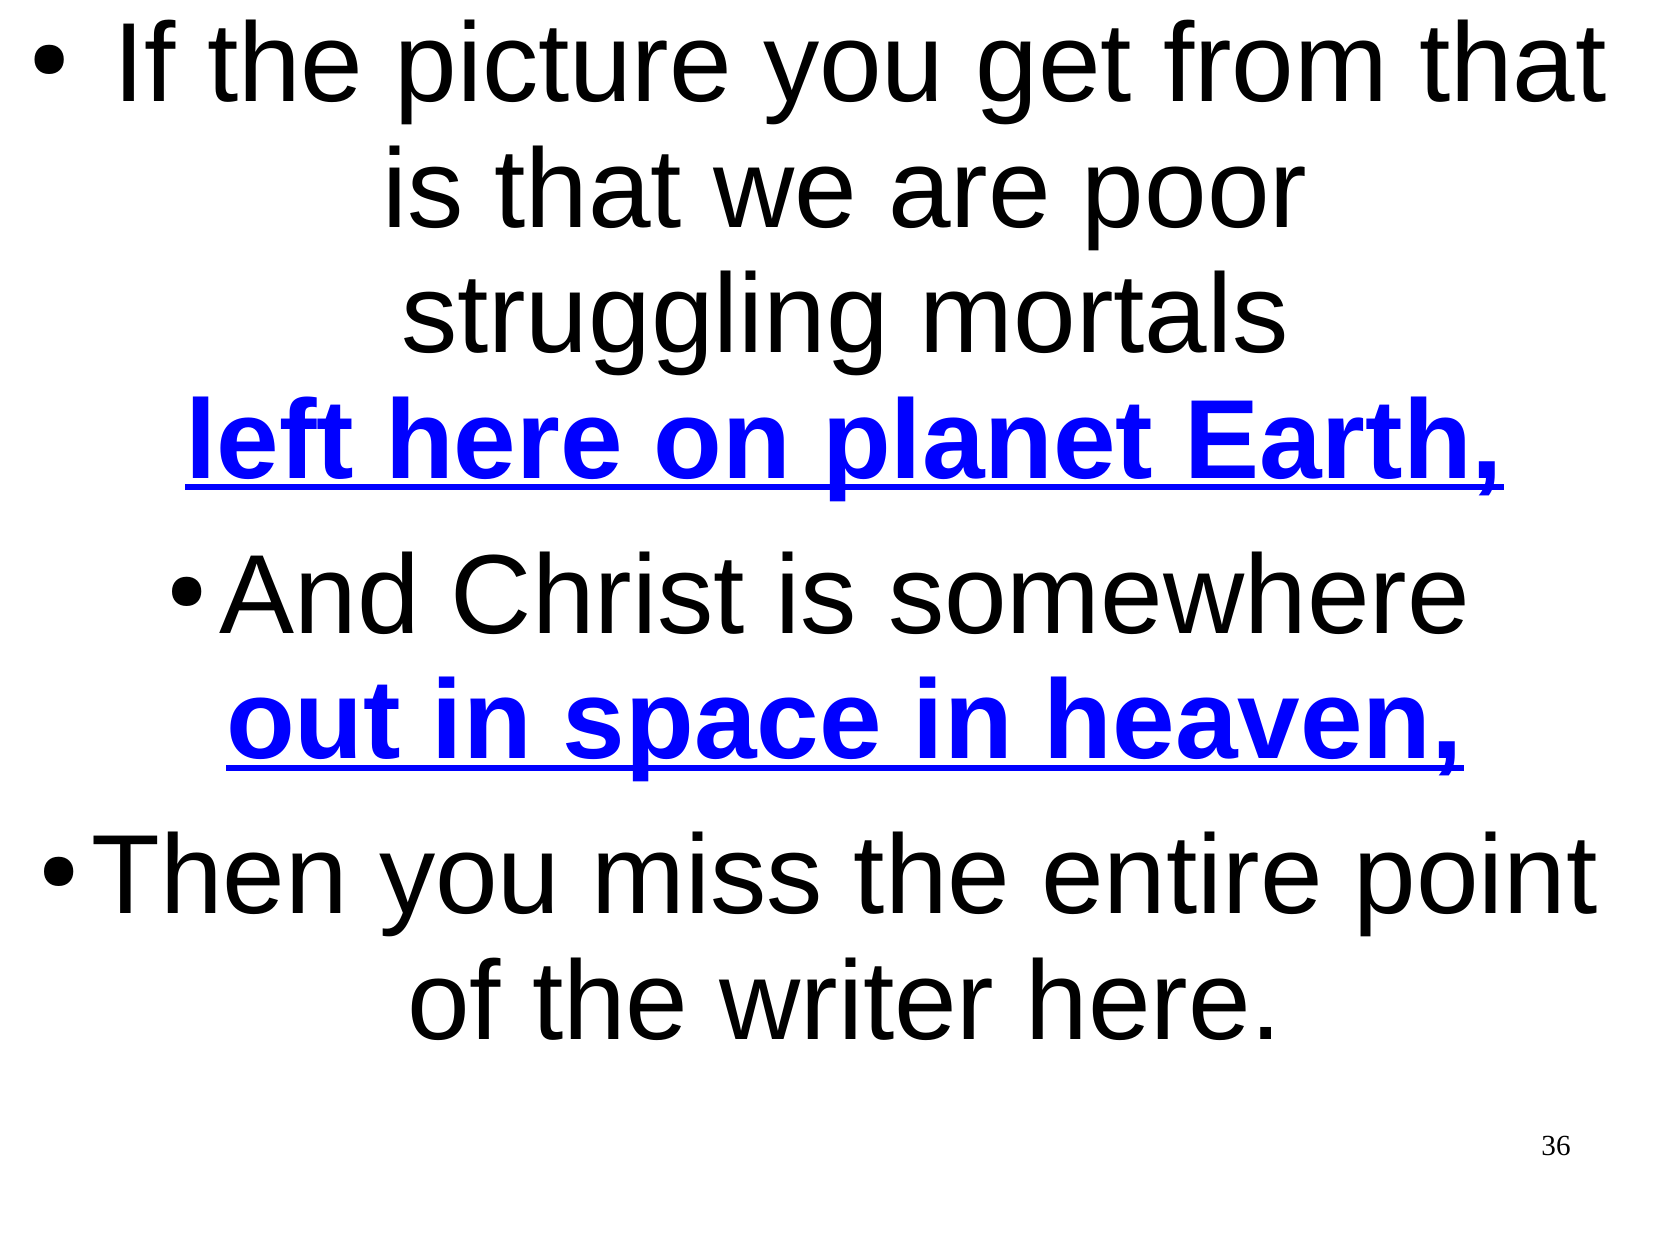

# If the picture you get from that is that we are poor struggling mortals left here on planet Earth,
And Christ is somewhere
out in space in heaven,
Then you miss the entire point
of the writer here.
36